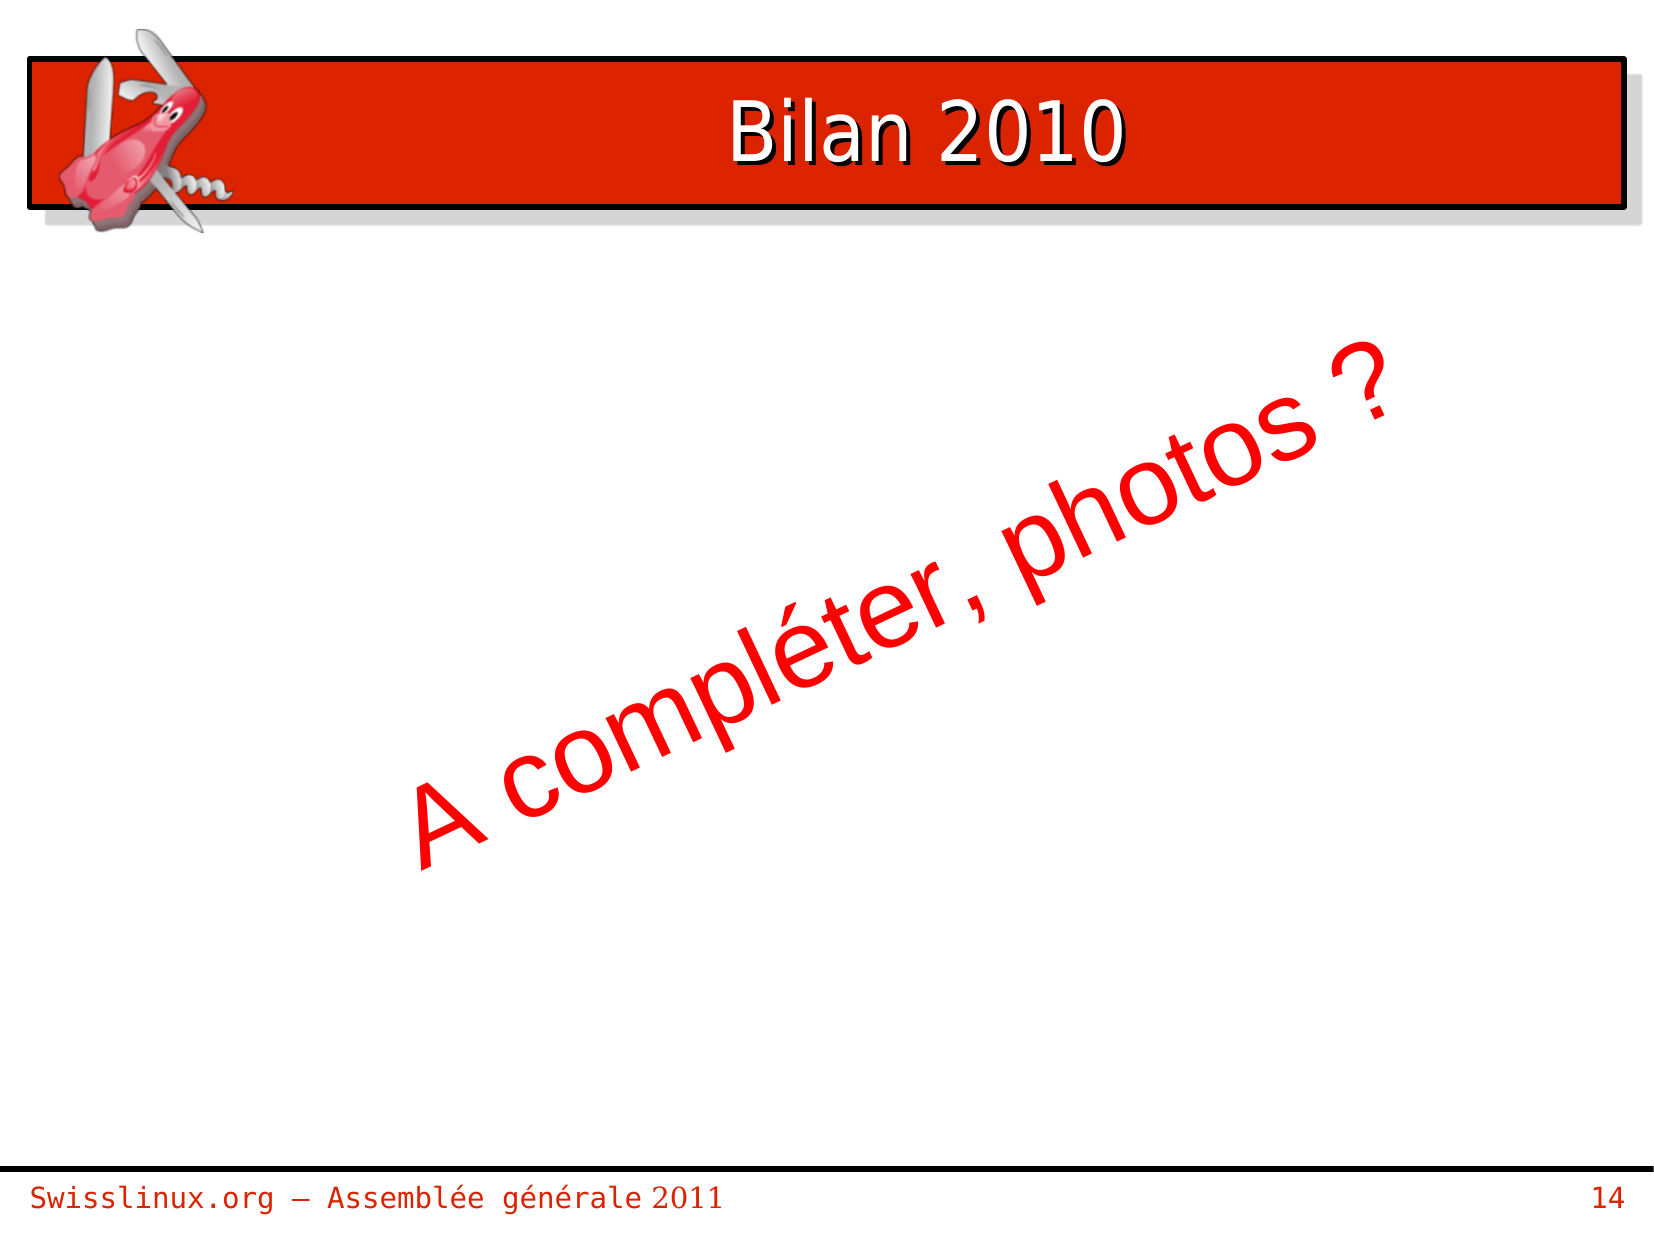

# Bilan 2010
A compléter, photos ?
26 Janvier 2007
14